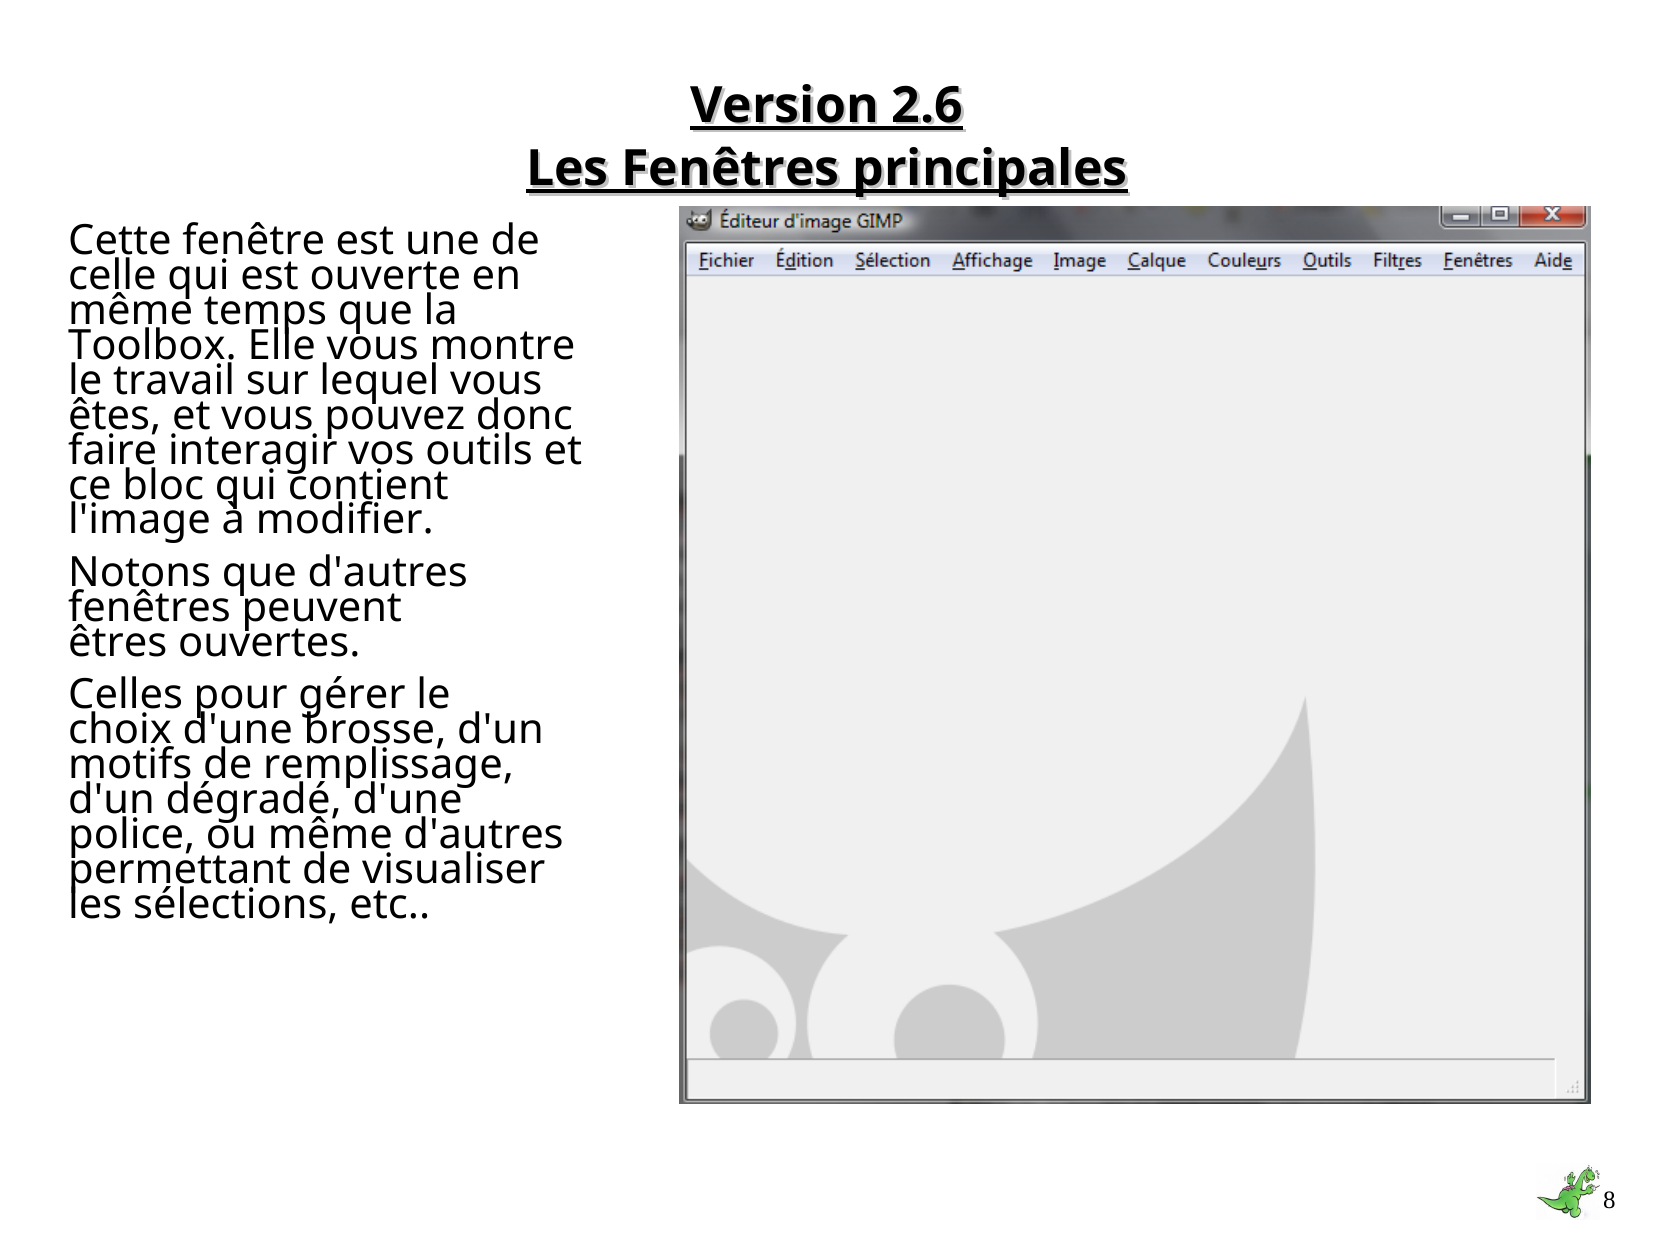

Version 2.6
Les Fenêtres principales
Cette fenêtre est une de
celle qui est ouverte en
même temps que la
Toolbox. Elle vous montre
le travail sur lequel vous
êtes, et vous pouvez donc
faire interagir vos outils et
ce bloc qui contient
l'image à modifier.
Notons que d'autres
fenêtres peuvent
êtres ouvertes.
Celles pour gérer le
choix d'une brosse, d'un
motifs de remplissage,
d'un dégradé, d'une
police, ou même d'autres
permettant de visualiser
les sélections, etc..
8